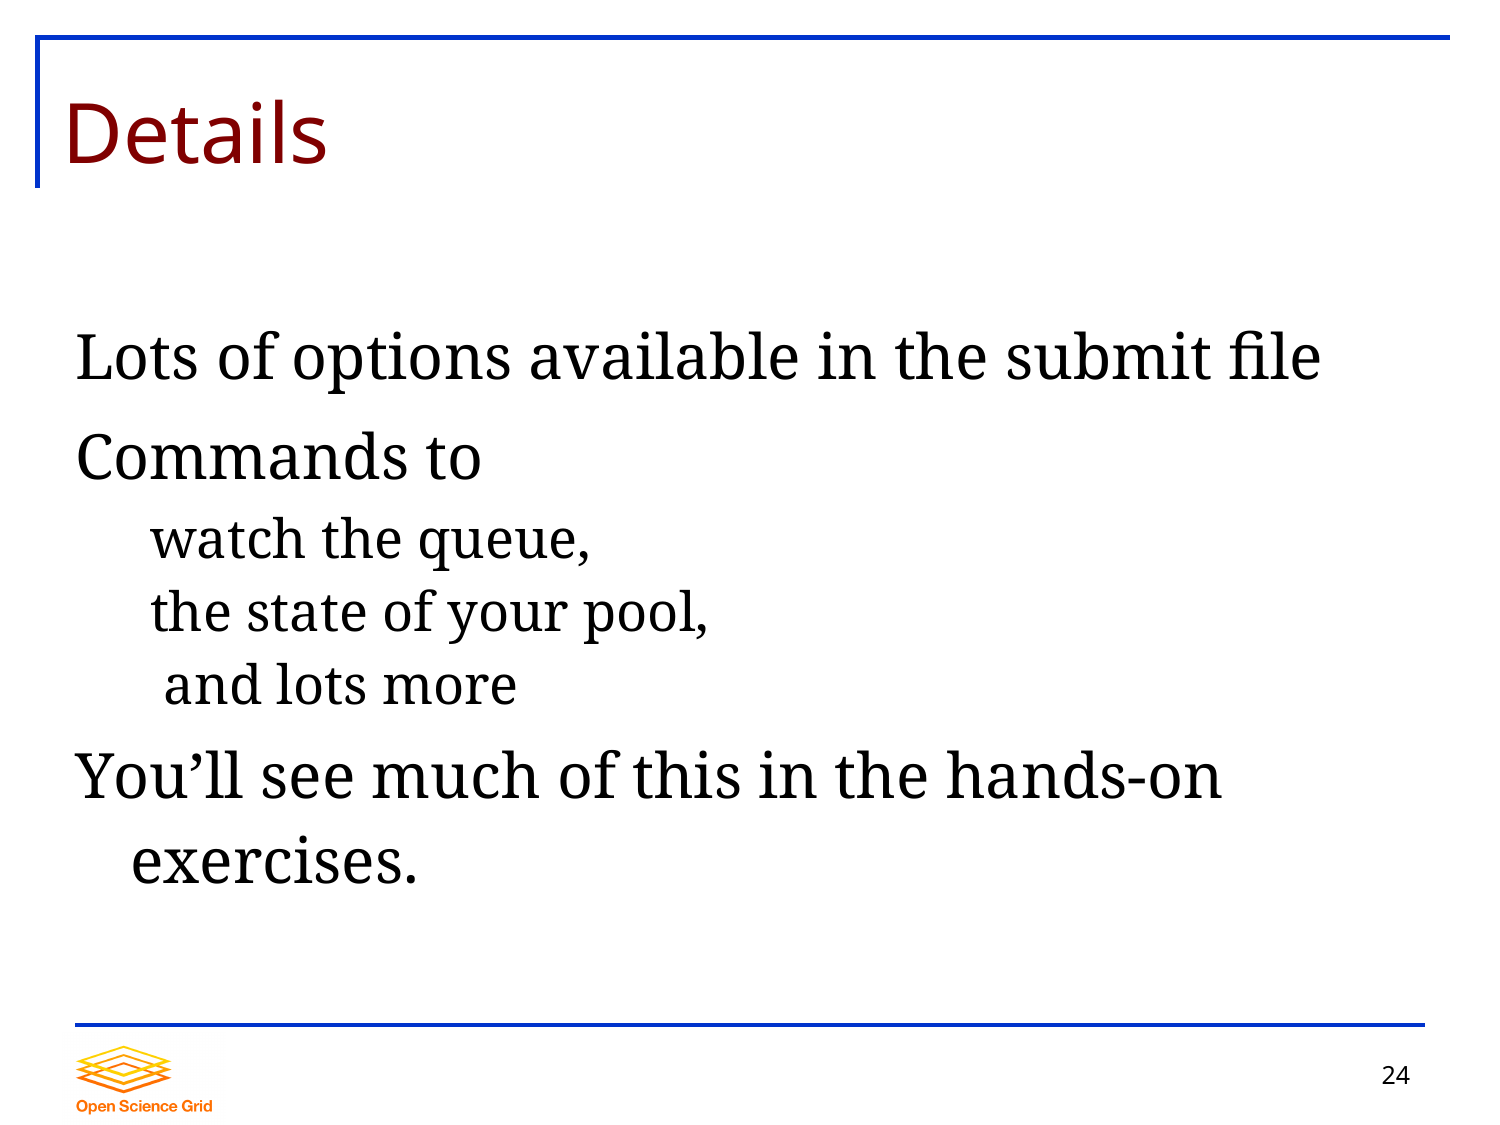

# Details
Lots of options available in the submit file
Commands to
watch the queue,
the state of your pool,
 and lots more
You’ll see much of this in the hands-on exercises.
24